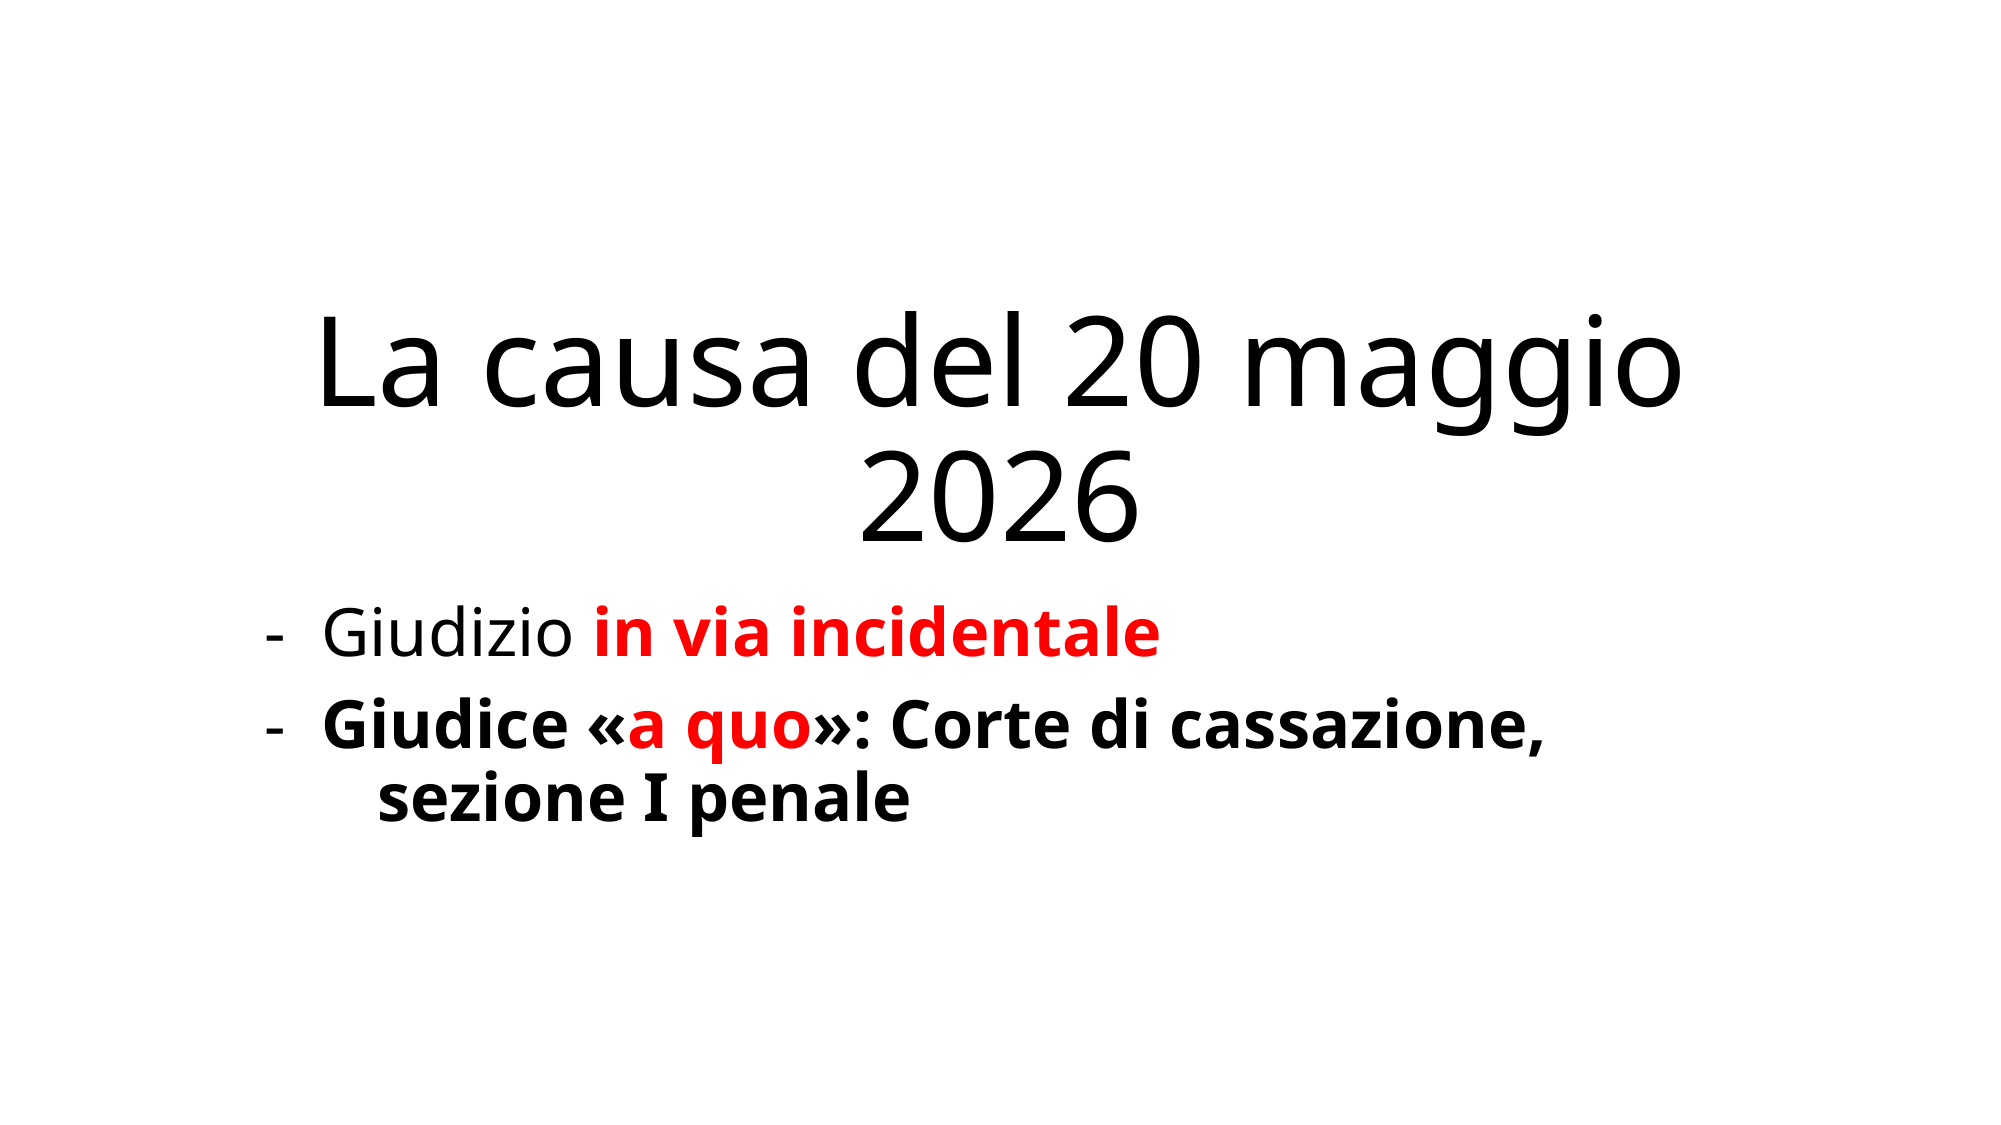

# La causa del 20 maggio 2026
Giudizio in via incidentale
Giudice «a quo»: Corte di cassazione, sezione I penale